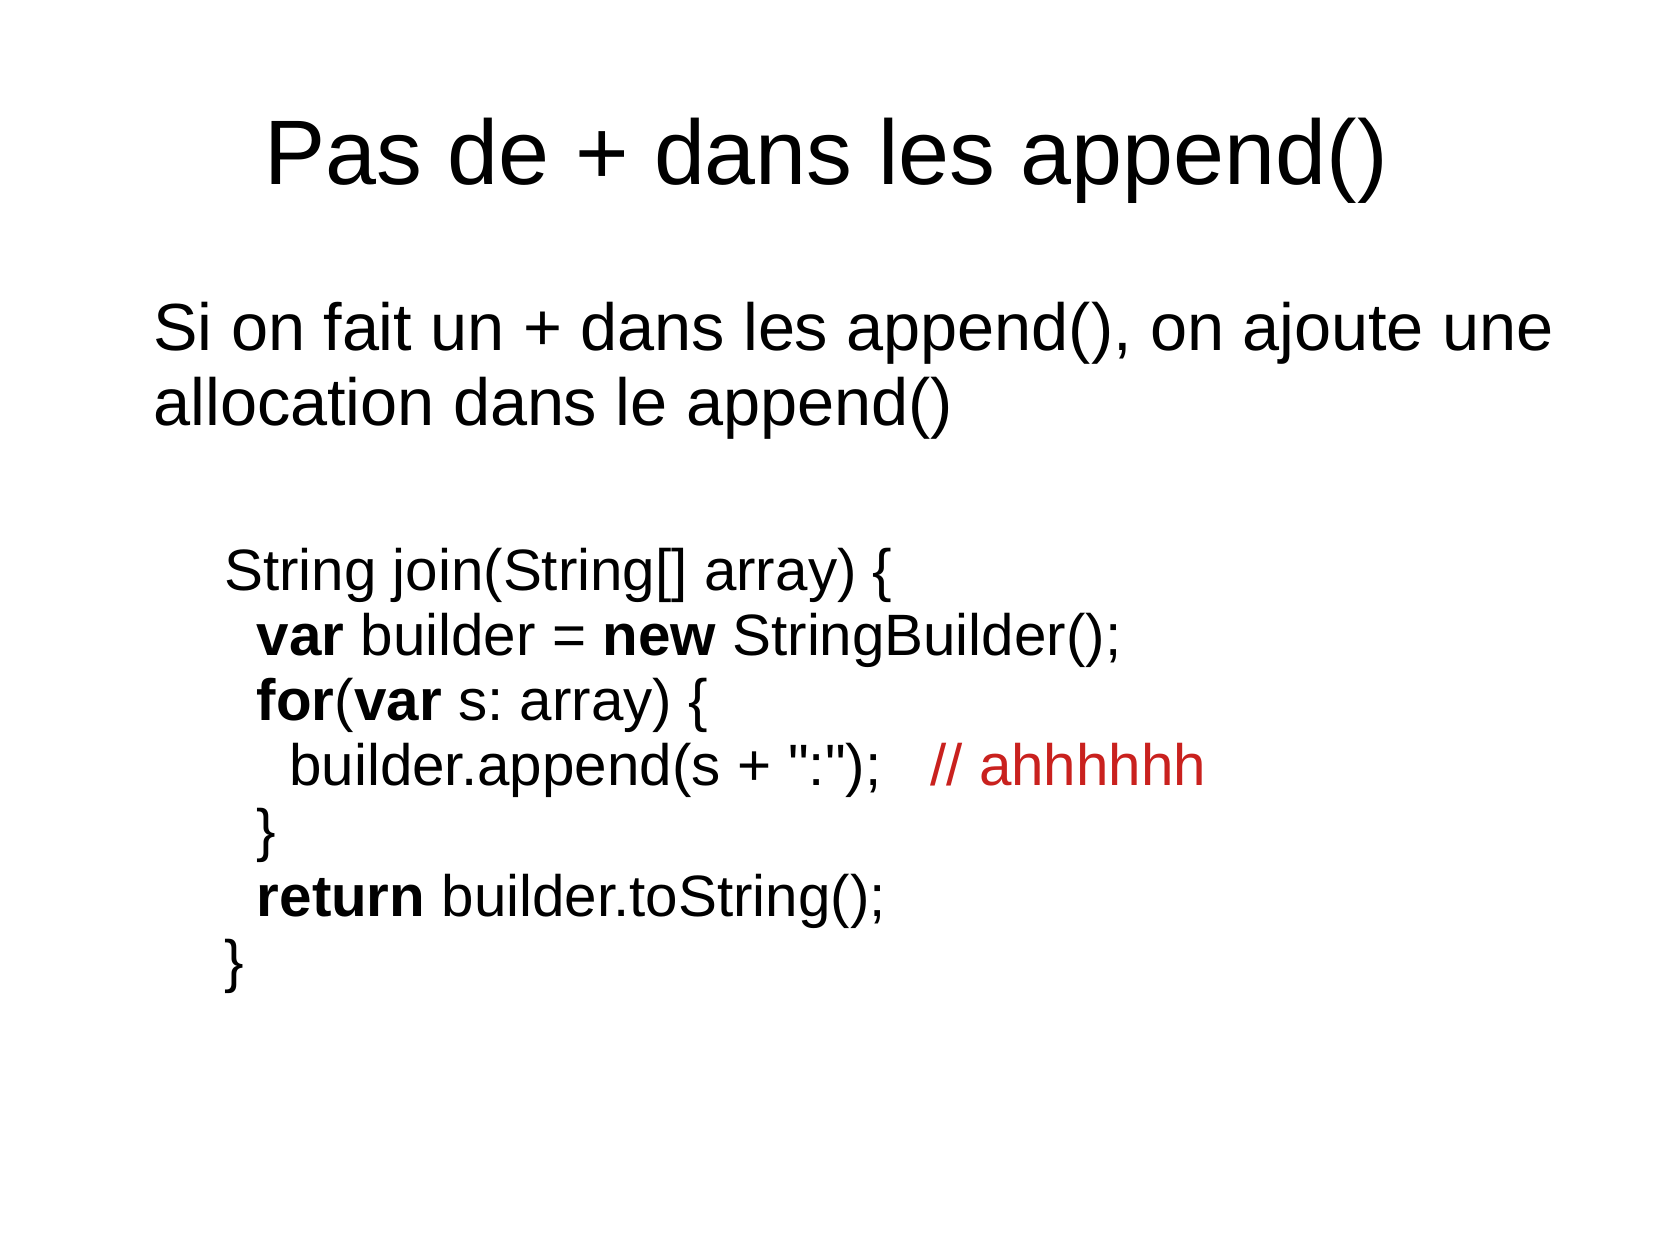

# Pas de + dans les append()
Si on fait un + dans les append(), on ajoute une allocation dans le append()
String join(String[] array) {
 var builder = new StringBuilder();
 for(var s: array) {
 builder.append(s + ":"); // ahhhhhh
 }
 return builder.toString();
}